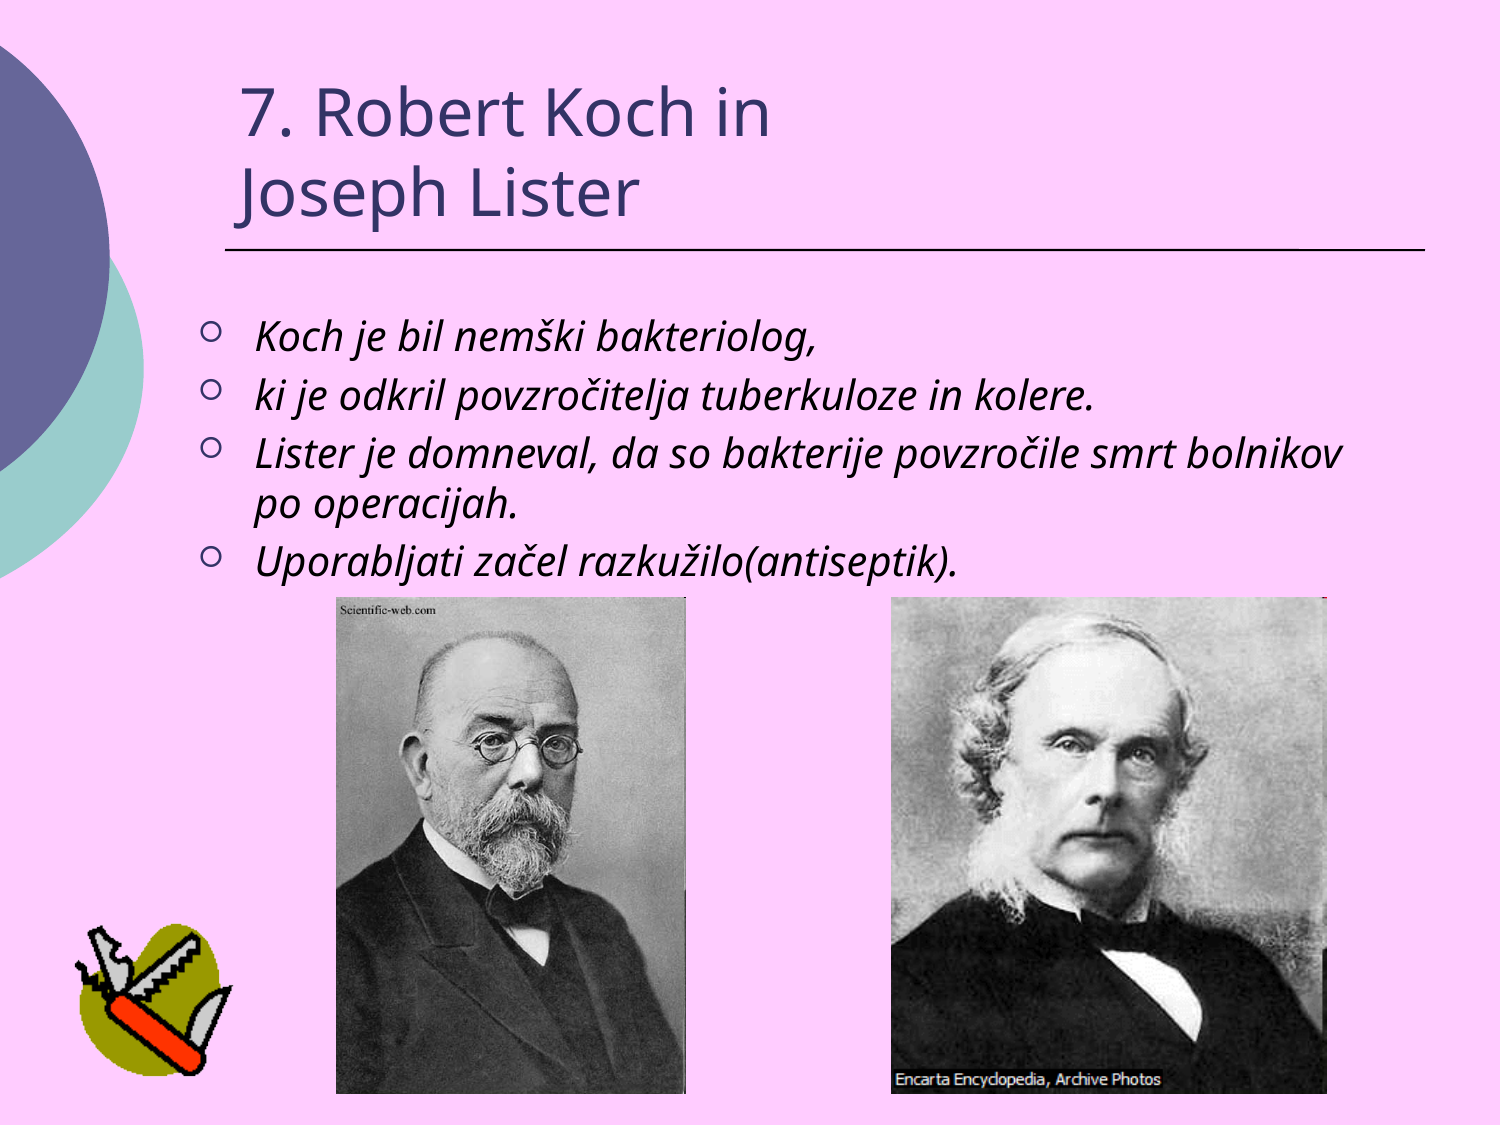

# 7. Robert Koch in Joseph Lister
Koch je bil nemški bakteriolog,
ki je odkril povzročitelja tuberkuloze in kolere.
Lister je domneval, da so bakterije povzročile smrt bolnikov po operacijah.
Uporabljati začel razkužilo(antiseptik).